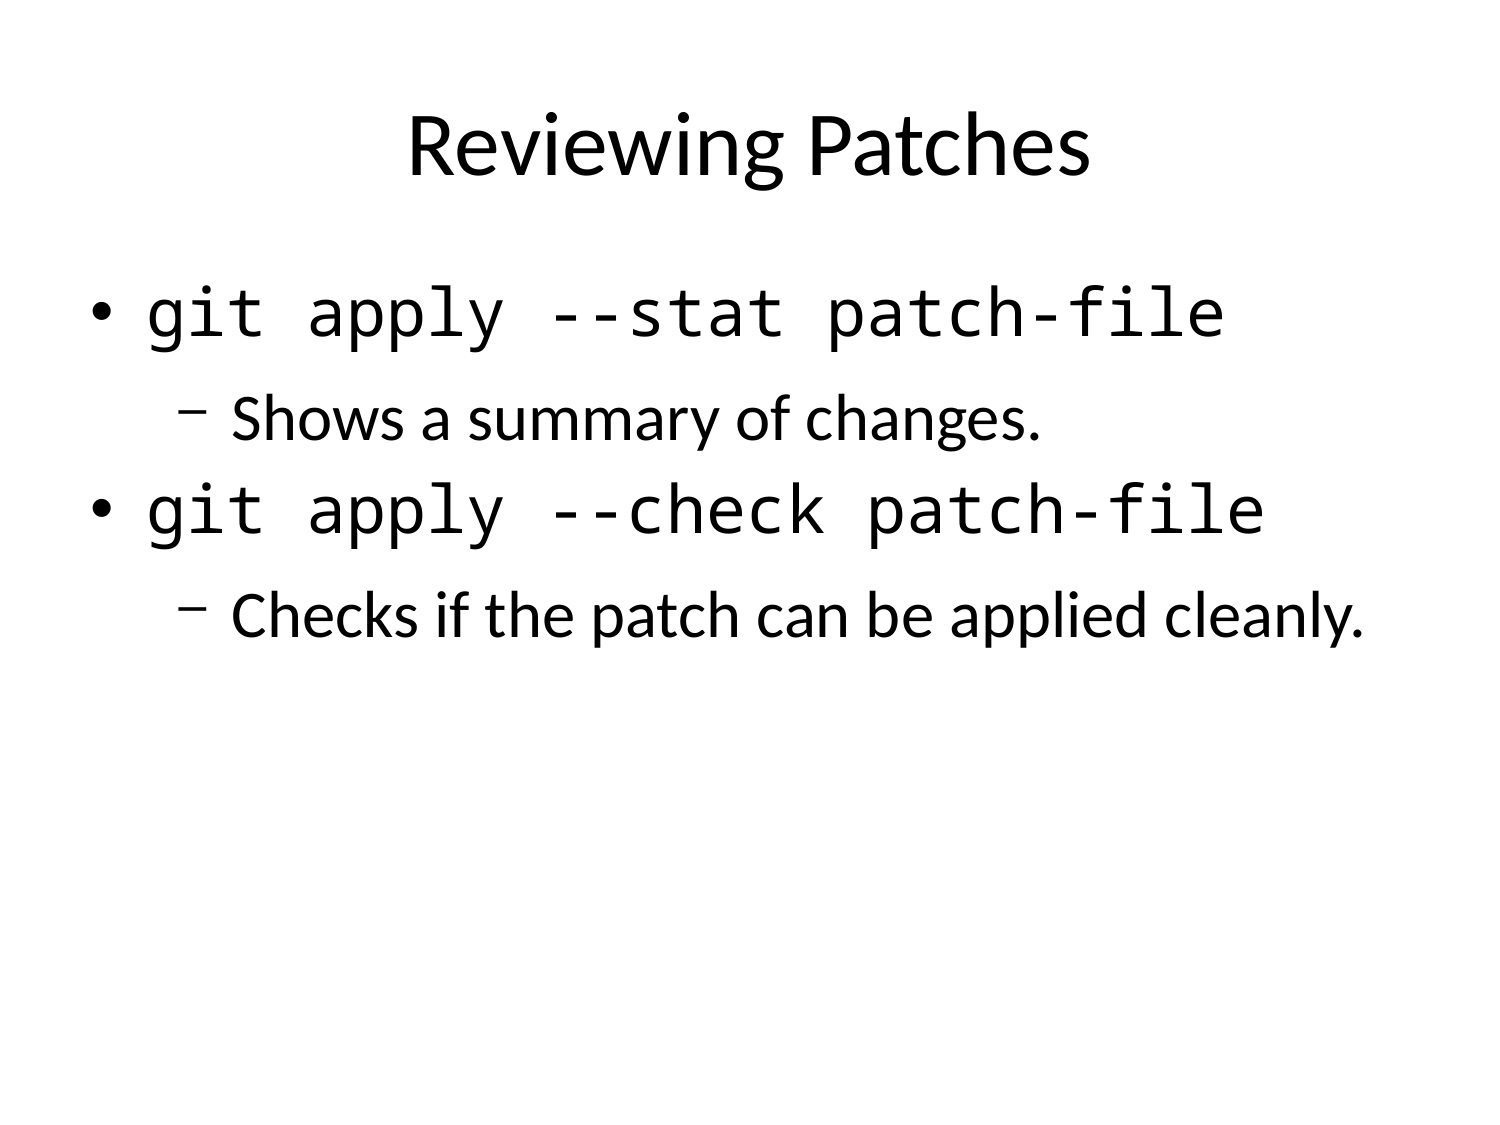

# Reviewing Patches
git apply --stat patch-file
Shows a summary of changes.
git apply --check patch-file
Checks if the patch can be applied cleanly.